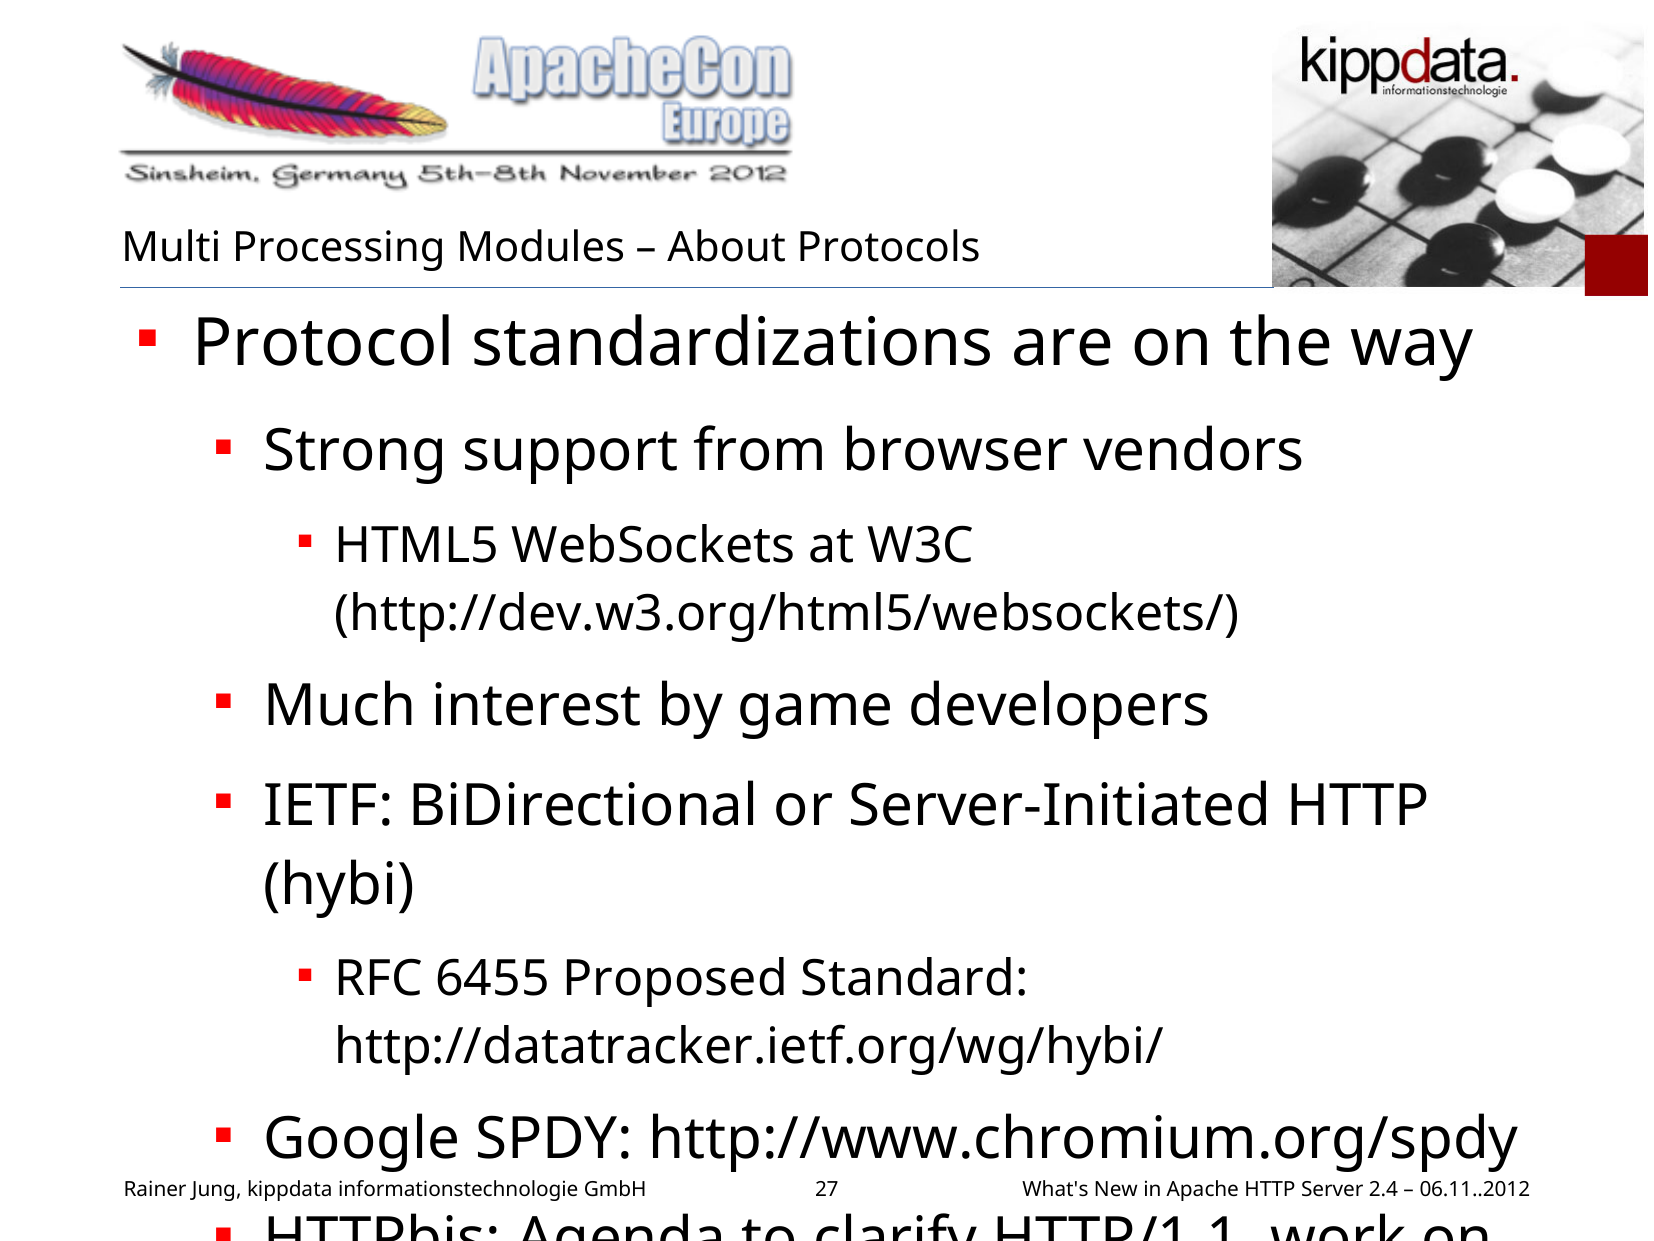

# Multi Processing Modules – About Protocols
Protocol standardizations are on the way
Strong support from browser vendors
HTML5 WebSockets at W3C (http://dev.w3.org/html5/websockets/)
Much interest by game developers
IETF: BiDirectional or Server-Initiated HTTP (hybi)
RFC 6455 Proposed Standard: http://datatracker.ietf.org/wg/hybi/
Google SPDY: http://www.chromium.org/spdy
HTTPbis: Agenda to clarify HTTP/1.1, work on HTTP/2.0
http://datatracker.ietf.org/wg/httpbis/